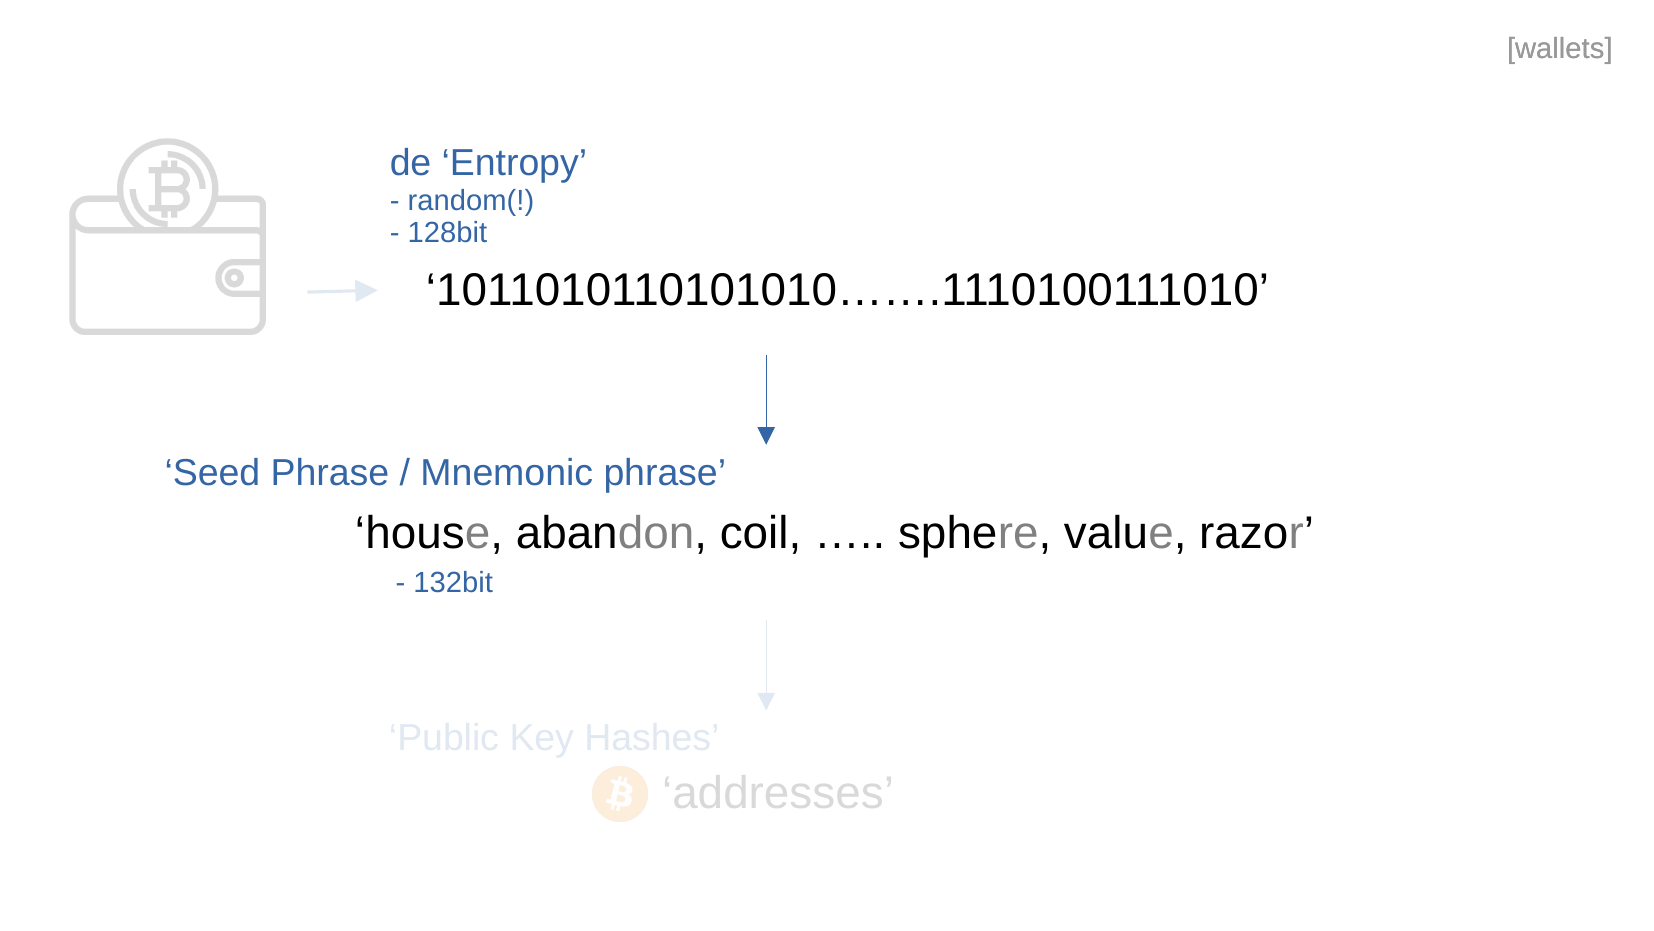

[wallets]
[wallets]
de ‘Entropy’
- random(!)
- 128bit
‘1011010110101010…….1110100111010’
‘Seed Phrase / Mnemonic phrase’
‘house, abandon, coil, ….. sphere, value, razor’
- 132bit
‘Public Key Hashes’
‘addresses’